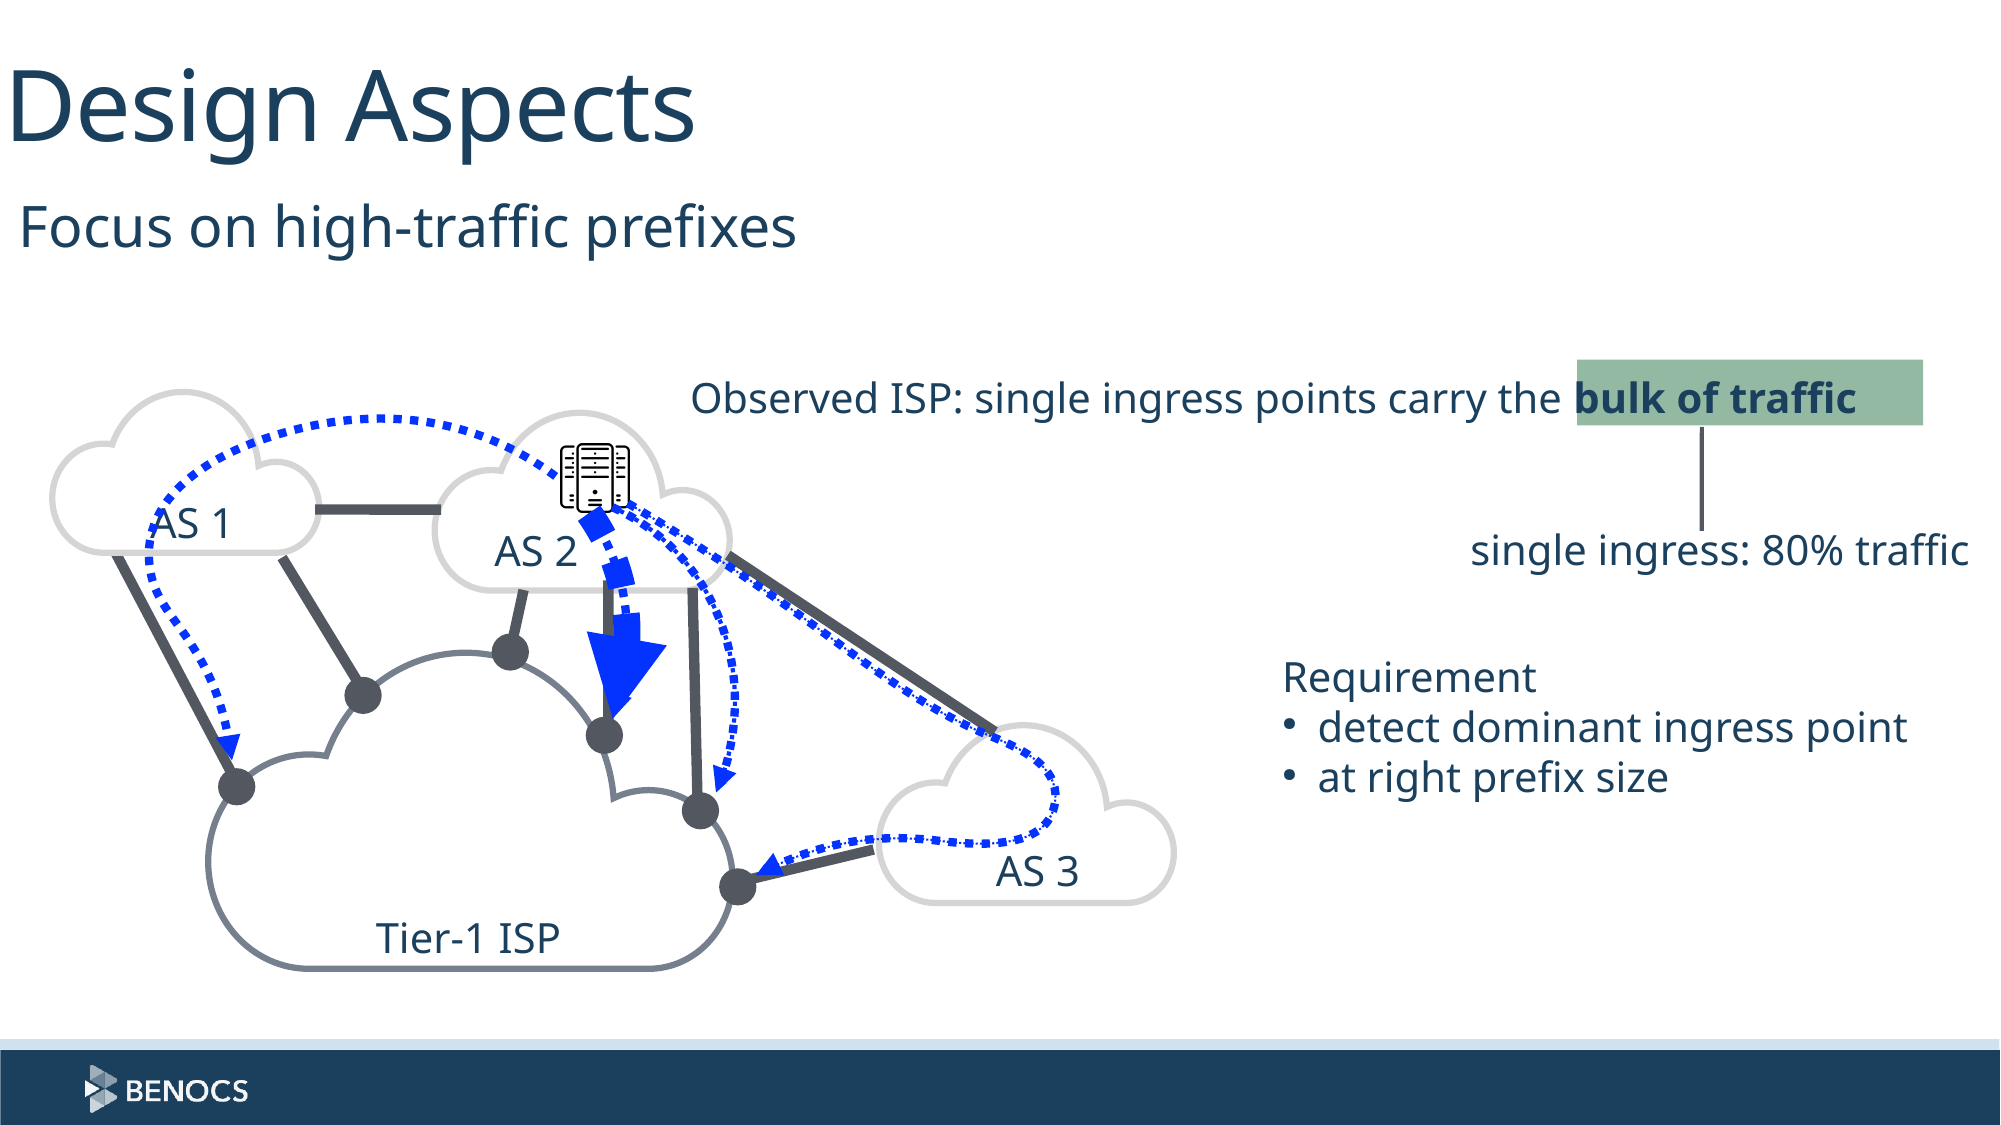

ISP
Design Aspects
# Focus on high-traffic prefixes
Observed ISP: single ingress points carry the bulk of traffic
AS 1
AS 2
single ingress: 80% traffic
Requirement
detect dominant ingress point
at right prefix size
AS 3
Tier-1 ISP